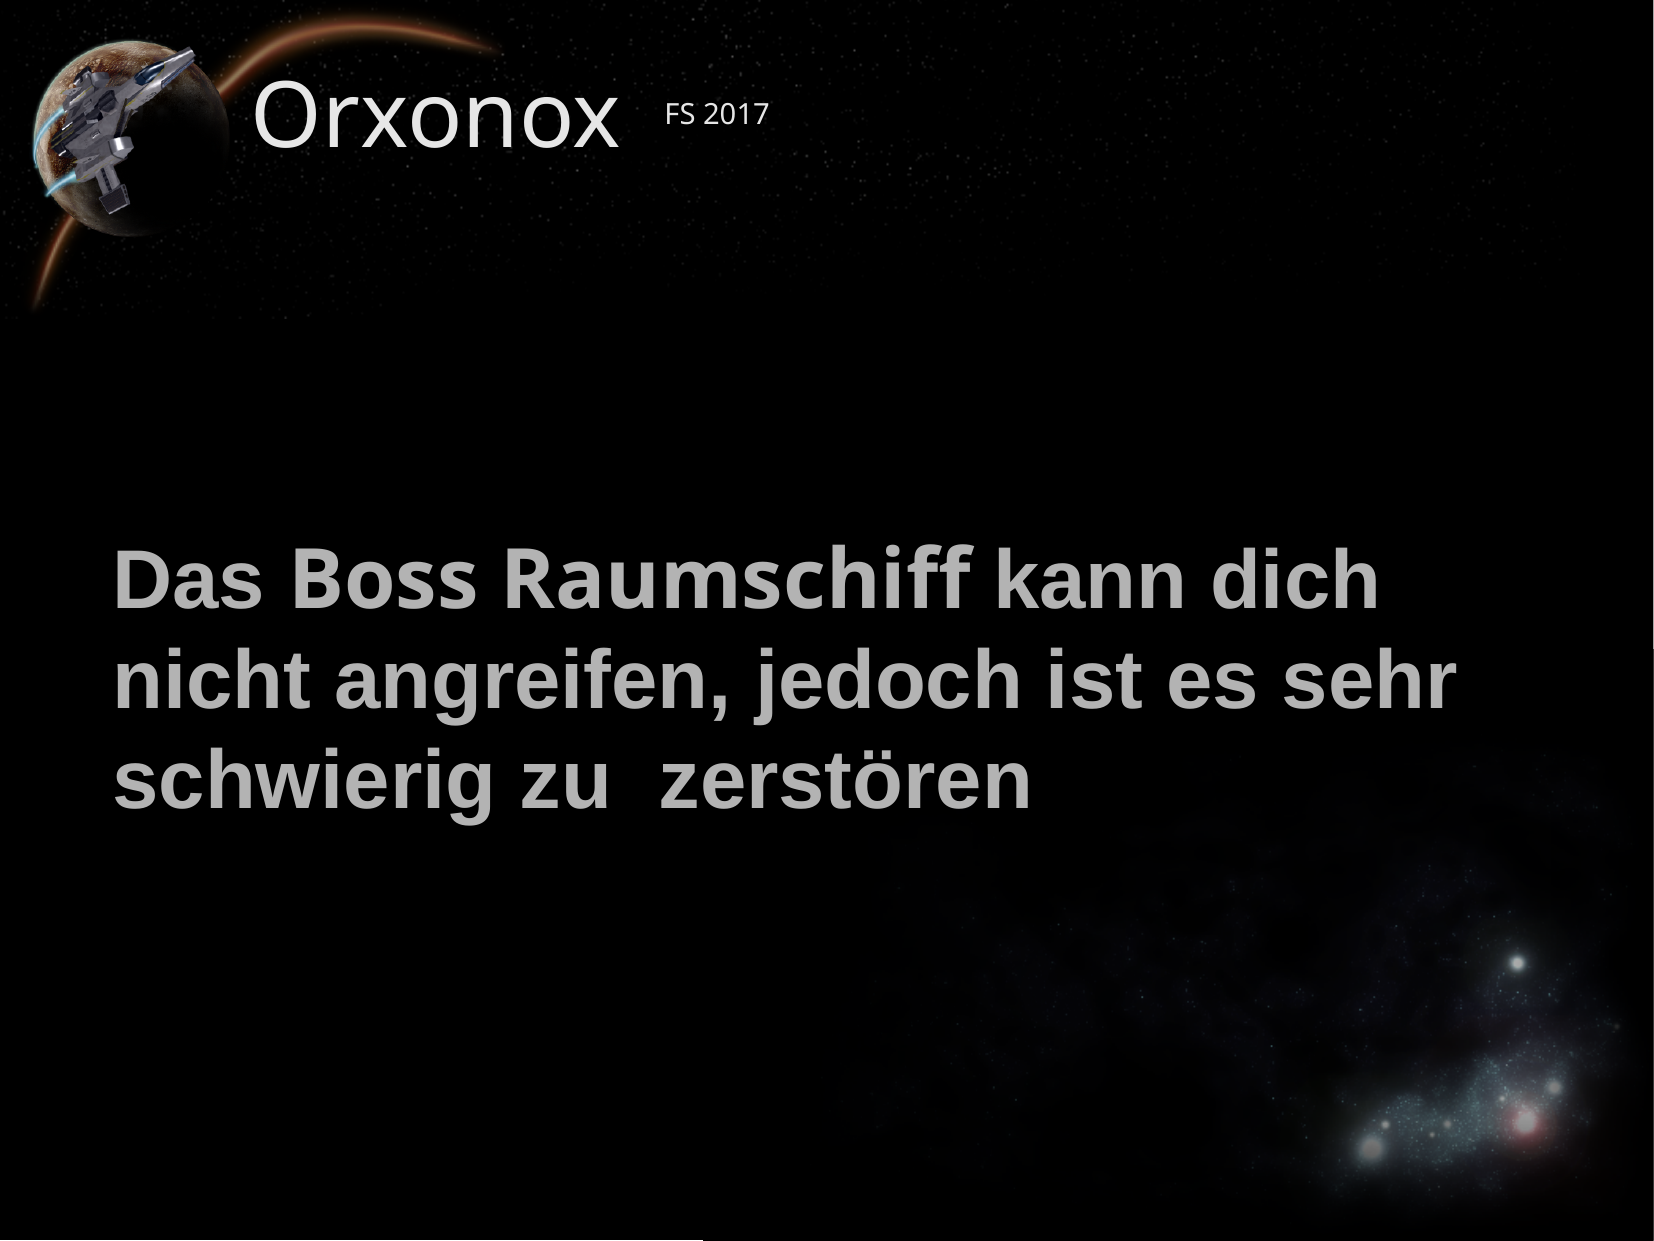

# Das Boss Raumschiff kann dich nicht angreifen, jedoch ist es sehr schwierig zu zerstören